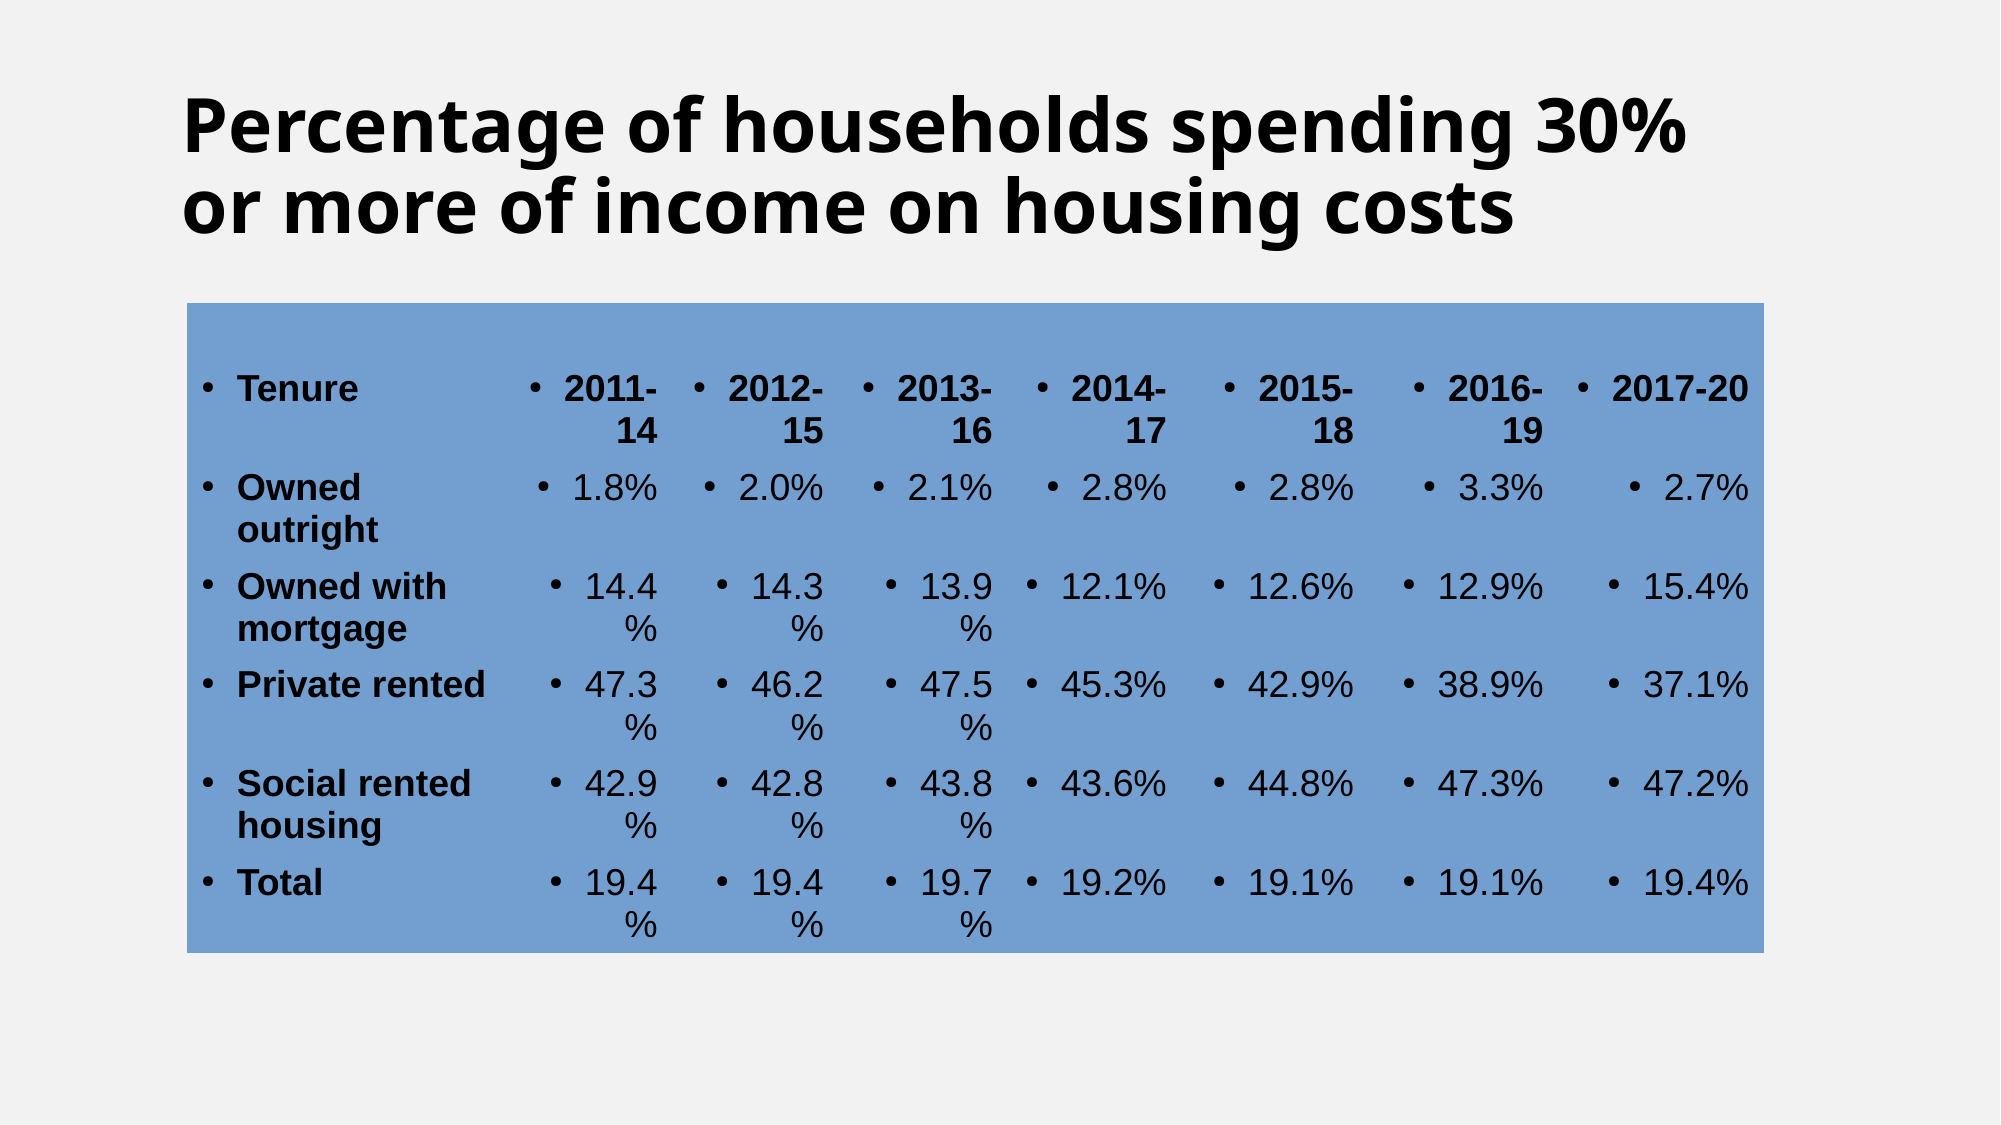

# Percentage of households spending 30% or more of income on housing costs
| | | | | | | | |
| --- | --- | --- | --- | --- | --- | --- | --- |
| Tenure | 2011-14 | 2012-15 | 2013-16 | 2014-17 | 2015-18 | 2016-19 | 2017-20 |
| Owned outright | 1.8% | 2.0% | 2.1% | 2.8% | 2.8% | 3.3% | 2.7% |
| Owned with mortgage | 14.4% | 14.3% | 13.9% | 12.1% | 12.6% | 12.9% | 15.4% |
| Private rented | 47.3% | 46.2% | 47.5% | 45.3% | 42.9% | 38.9% | 37.1% |
| Social rented housing | 42.9% | 42.8% | 43.8% | 43.6% | 44.8% | 47.3% | 47.2% |
| Total | 19.4% | 19.4% | 19.7% | 19.2% | 19.1% | 19.1% | 19.4% |